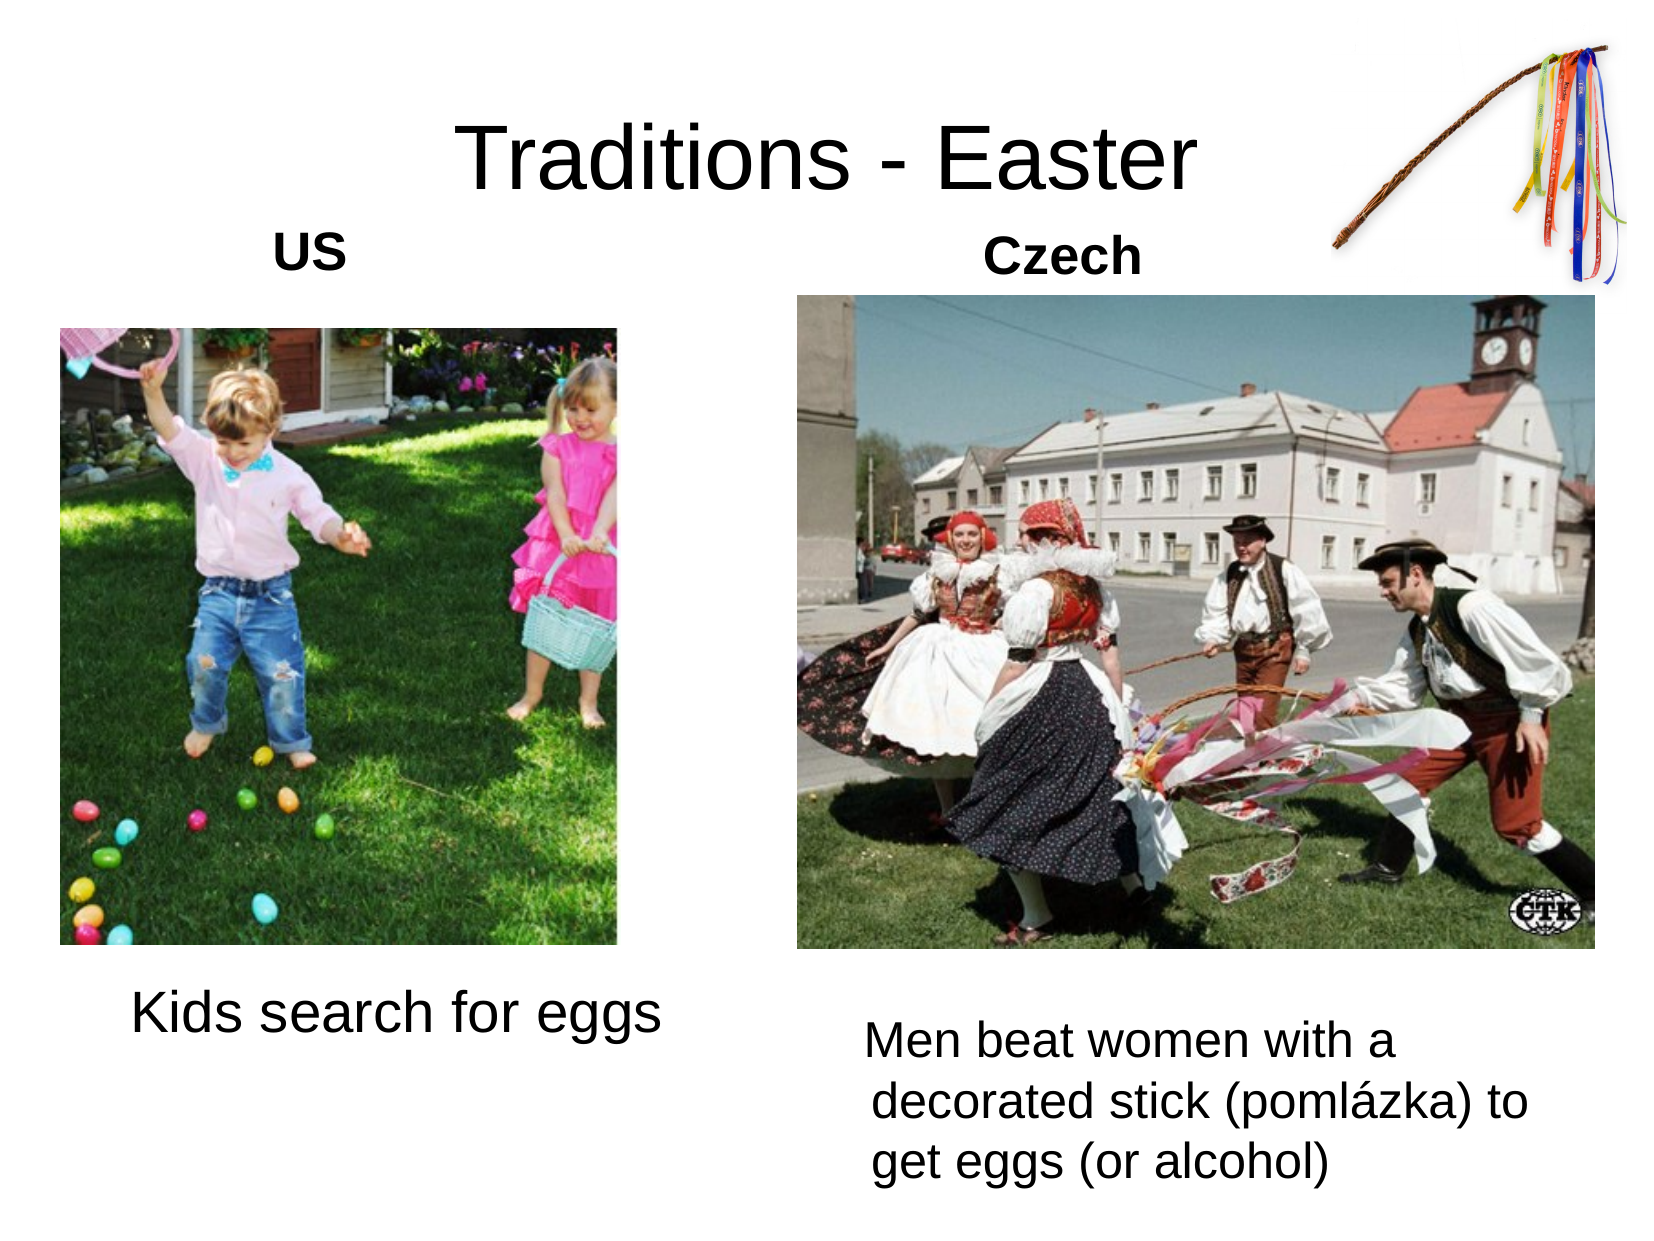

# Traditions - Easter
US
Czech
Kids search for eggs
 Men beat women with a decorated stick (pomlázka) to get eggs (or alcohol)